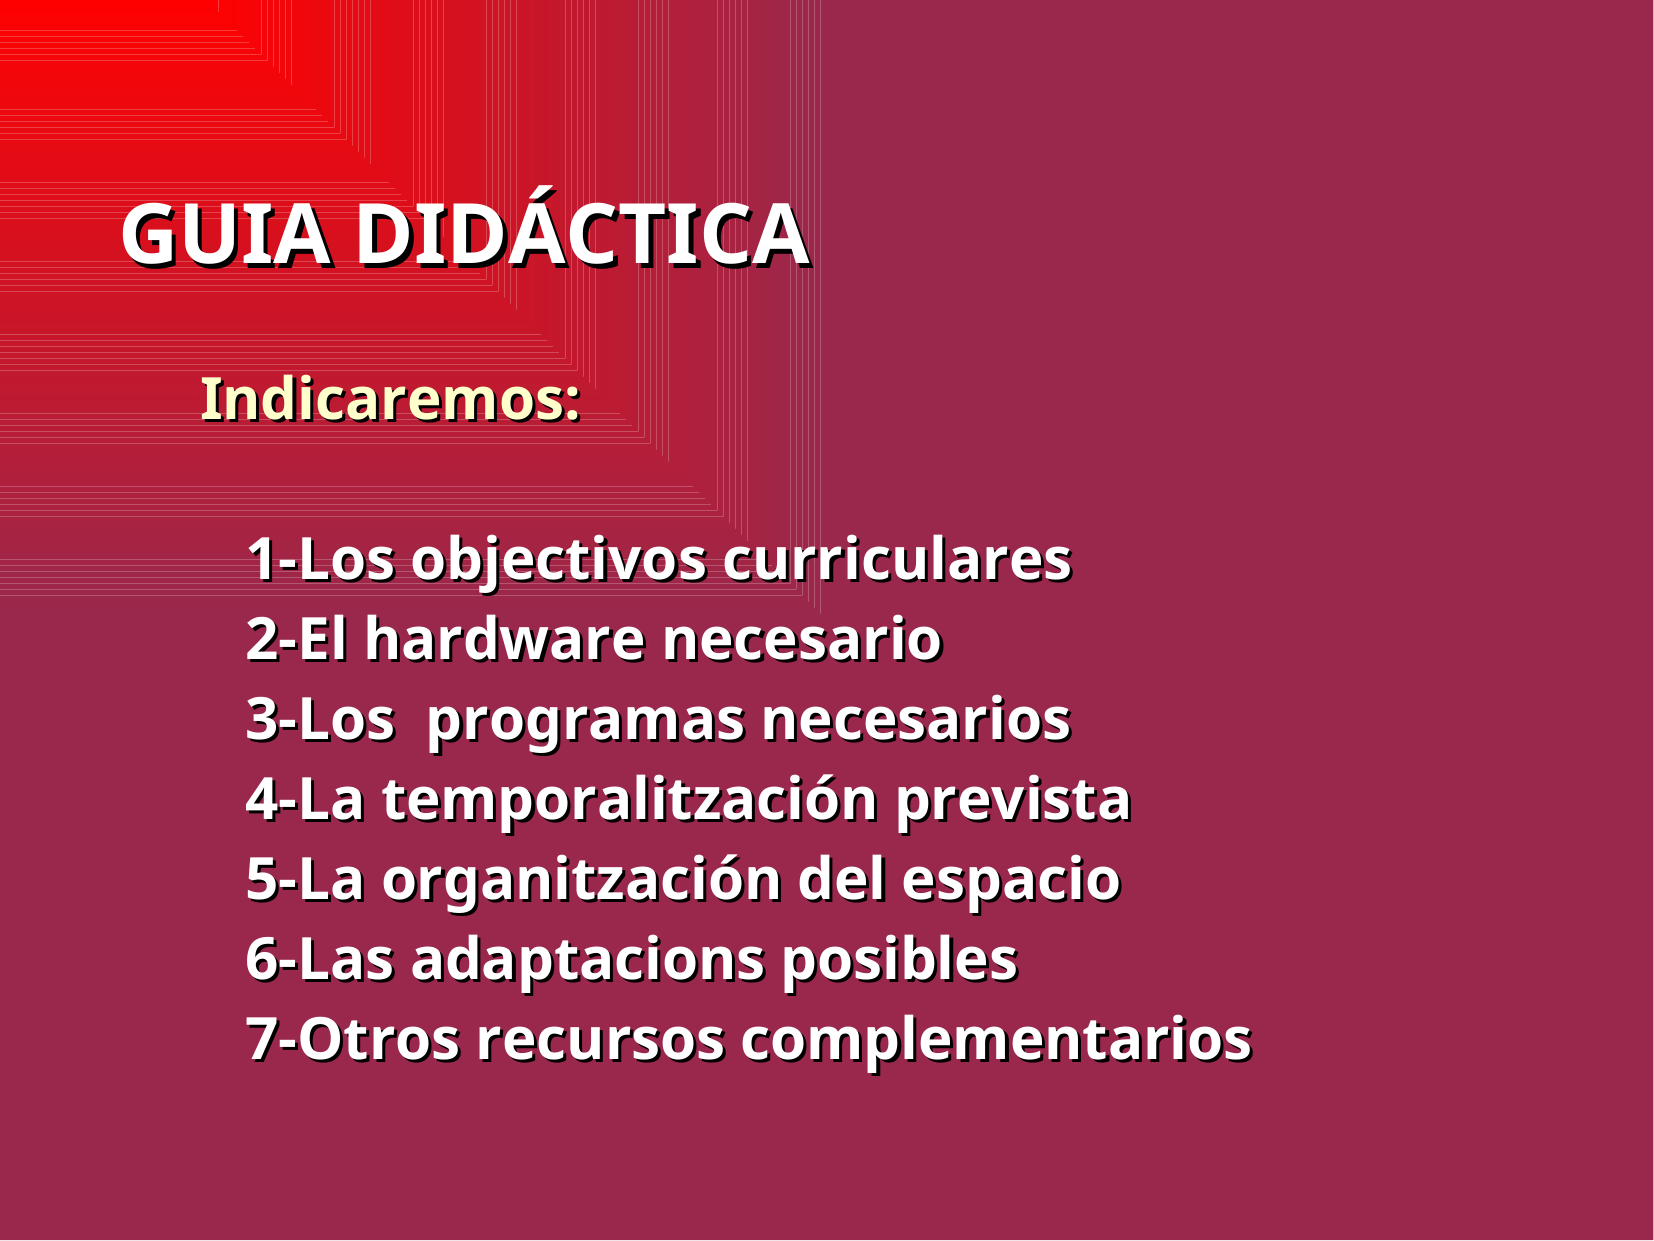

GUIA DIDÁCTICA
Indicaremos:
 1-Los objectivos curriculares
 2-El hardware necesario
 3-Los programas necesarios
 4-La temporalitzación prevista
 5-La organitzación del espacio
 6-Las adaptacions posibles
 7-Otros recursos complementarios